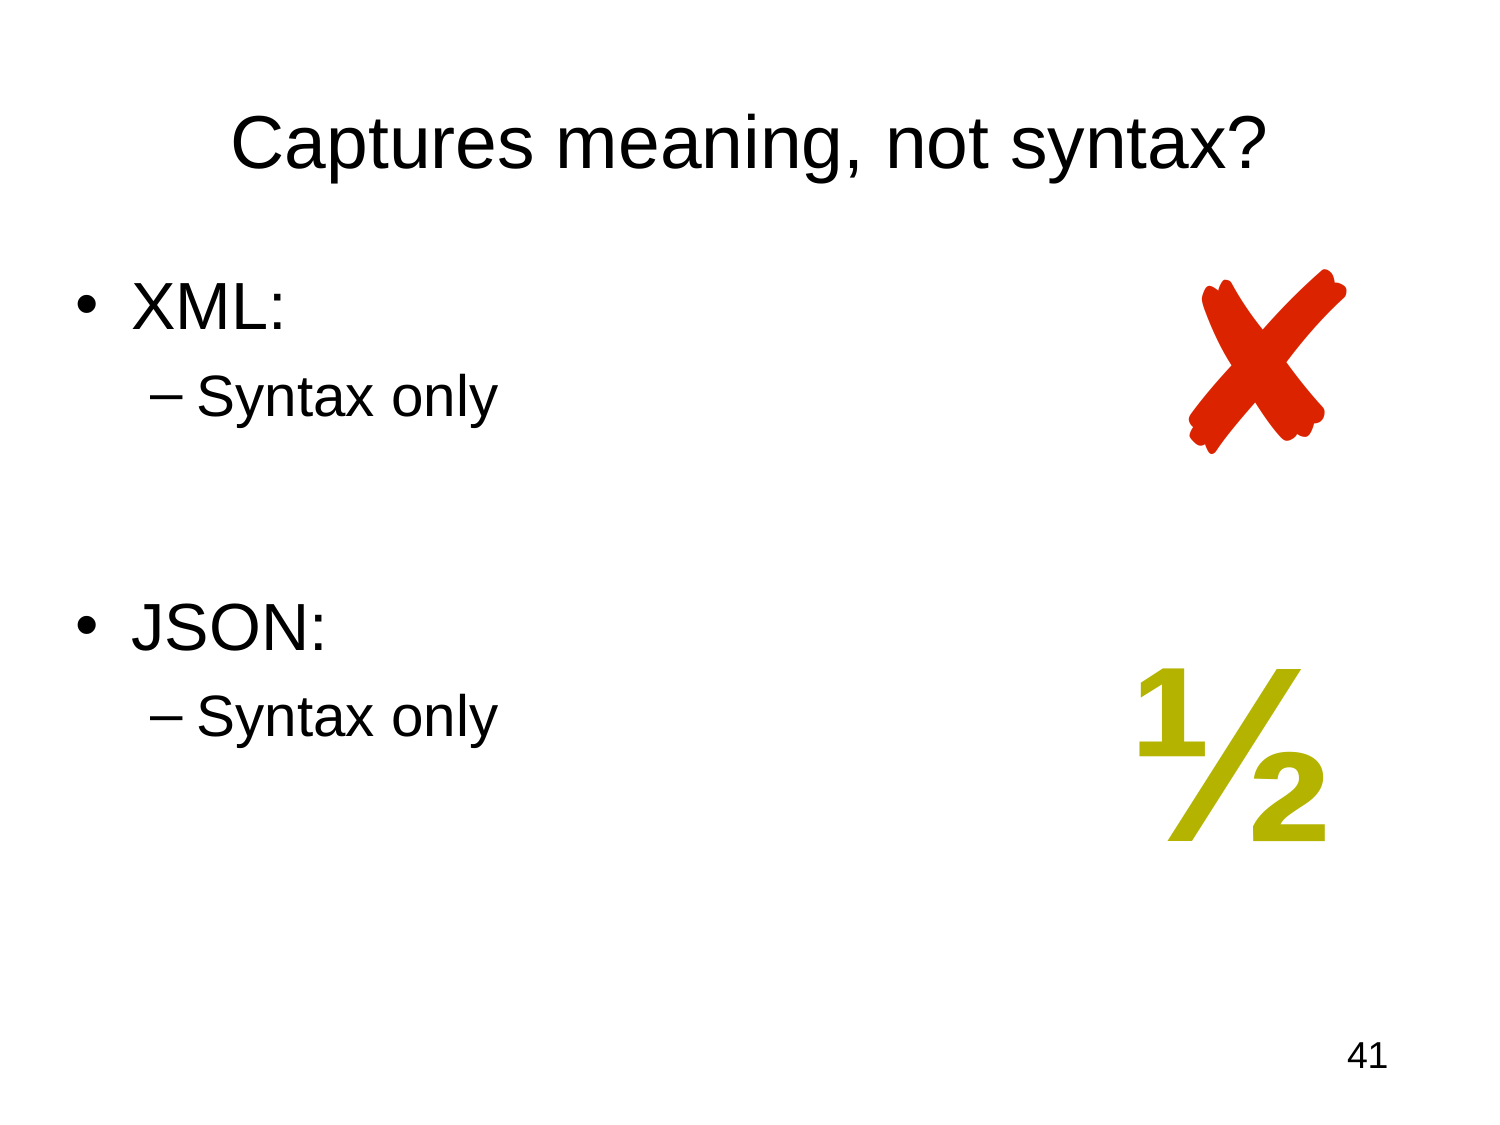

# Captures meaning, not syntax?
✘
XML:
Syntax only
JSON:
Syntax only
½
41